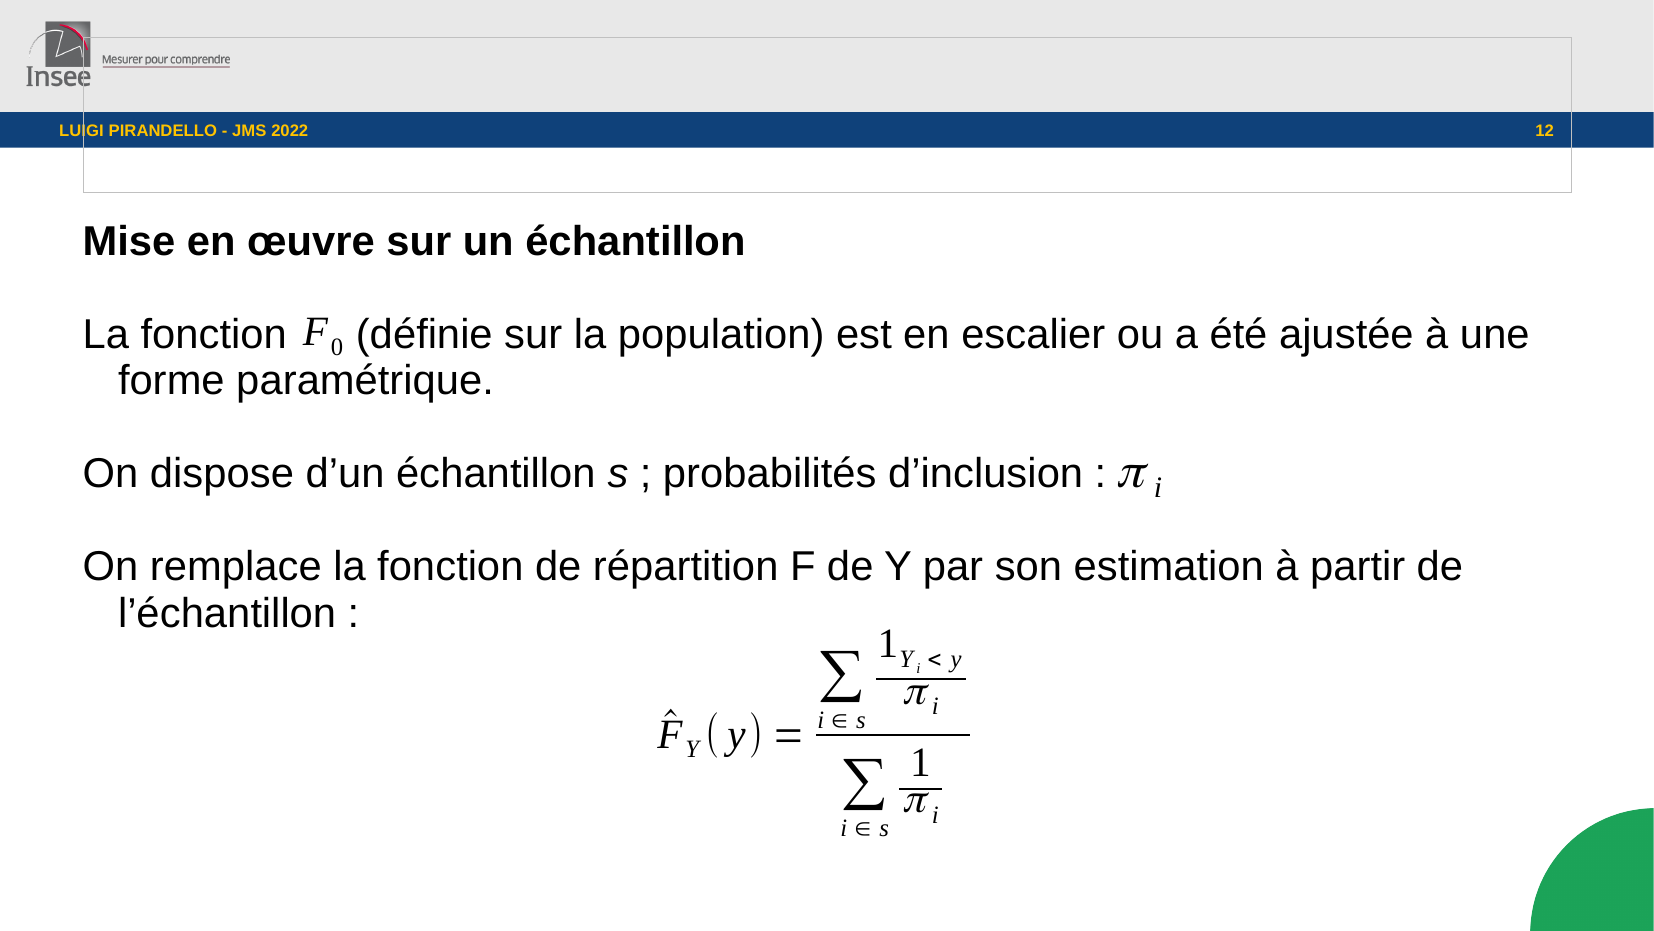

LUIGI PIRANDELLO - JMS 2022
12
Mise en œuvre sur un échantillon
La fonction (définie sur la population) est en escalier ou a été ajustée à une forme paramétrique.
On dispose d’un échantillon s ; probabilités d’inclusion :
On remplace la fonction de répartition F de Y par son estimation à partir de l’échantillon :